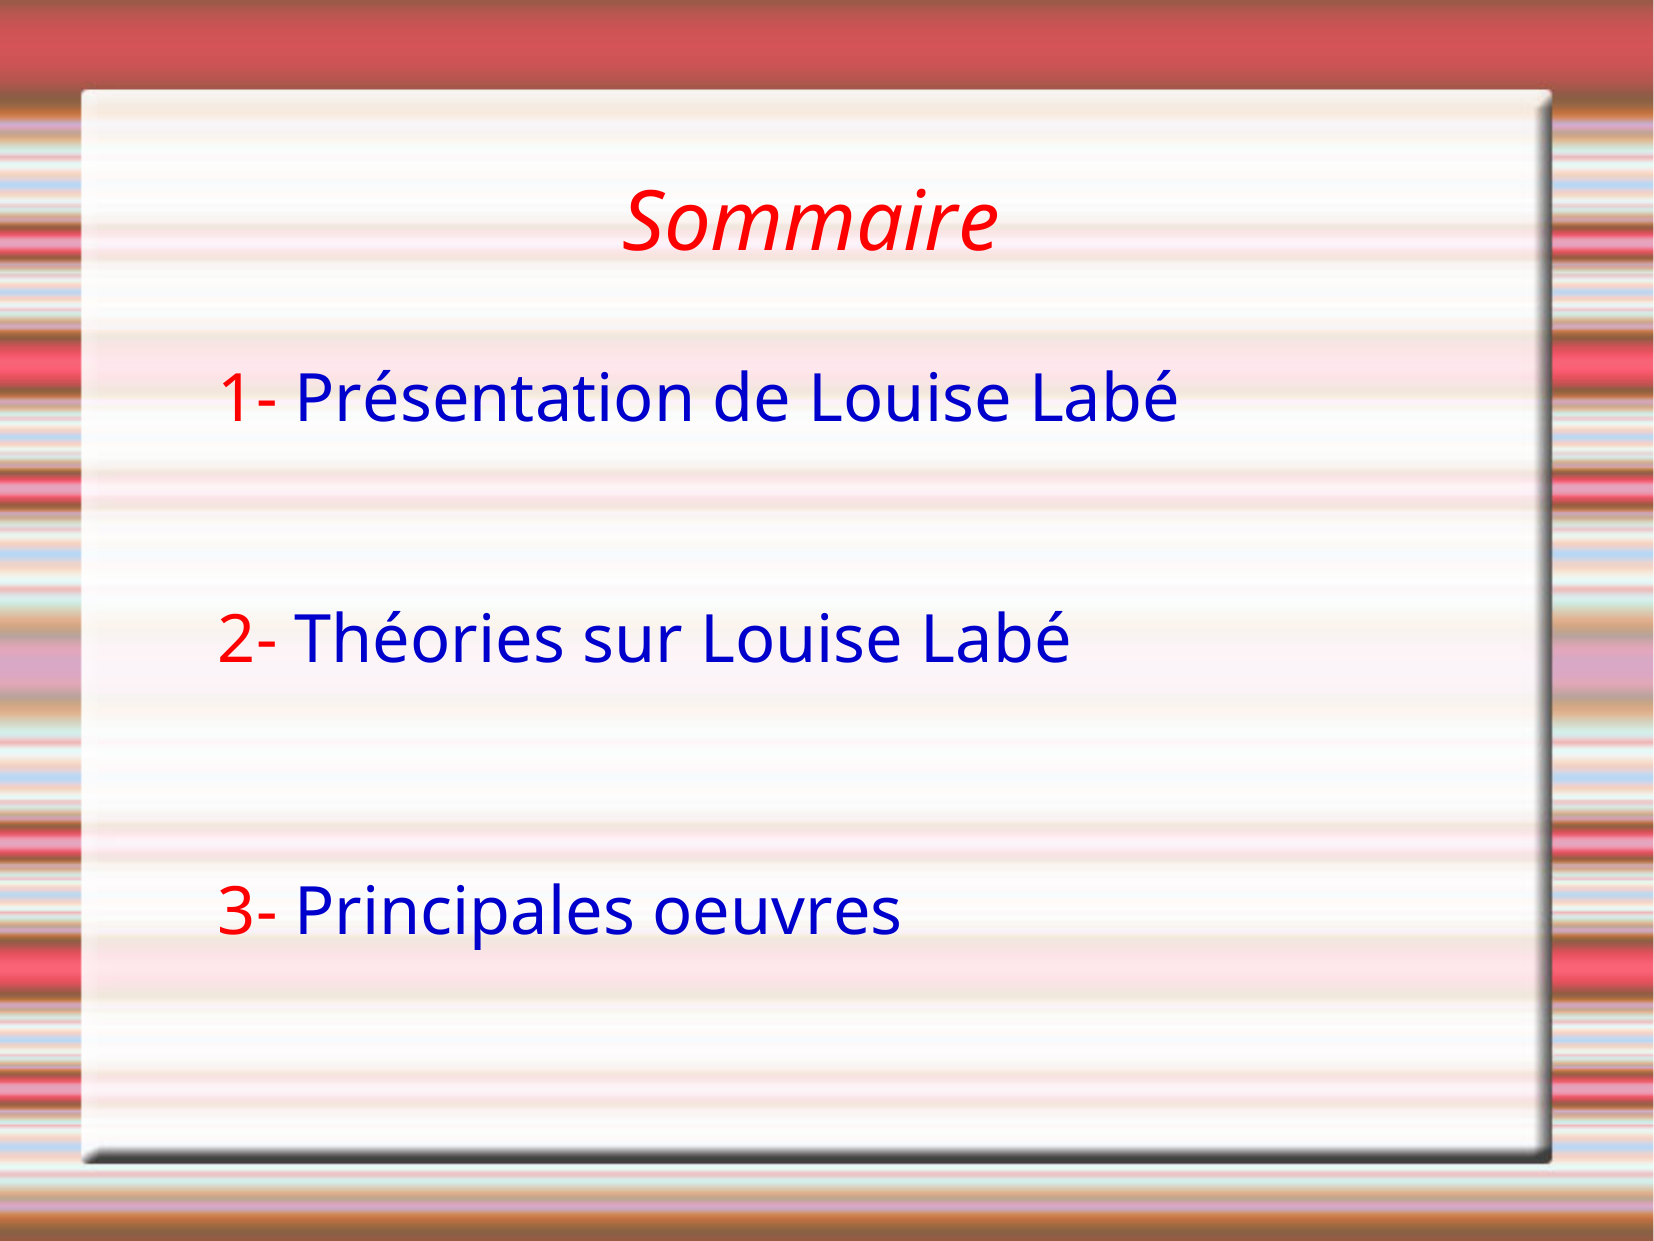

# Sommaire
1- Présentation de Louise Labé
2- Théories sur Louise Labé
3- Principales oeuvres